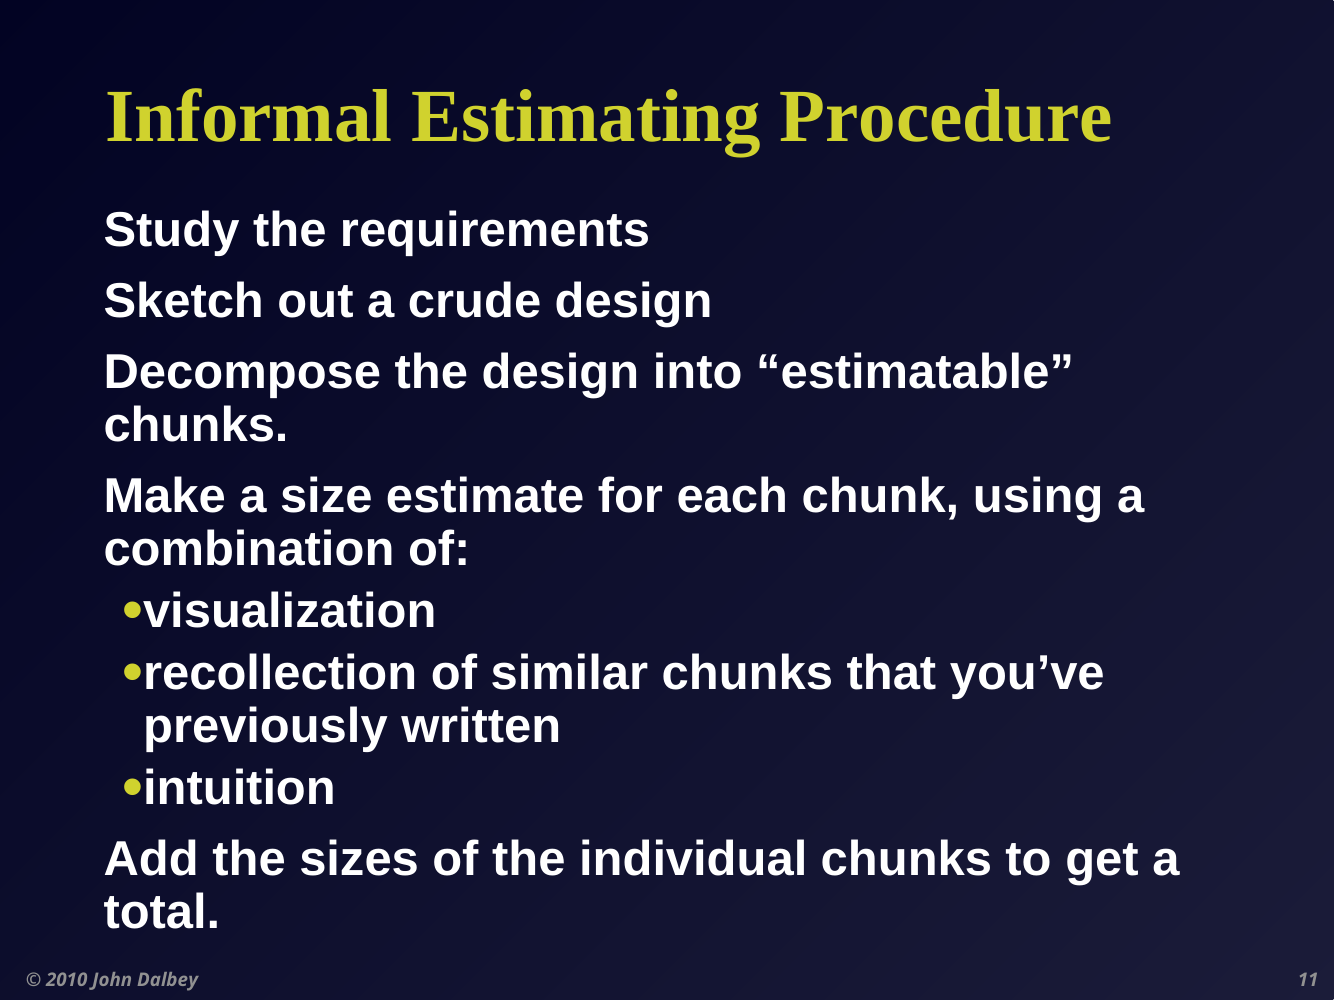

# Informal Estimating Procedure
Study the requirements
Sketch out a crude design
Decompose the design into “estimatable” chunks.
Make a size estimate for each chunk, using a combination of:
visualization
recollection of similar chunks that you’ve previously written
intuition
Add the sizes of the individual chunks to get a total.